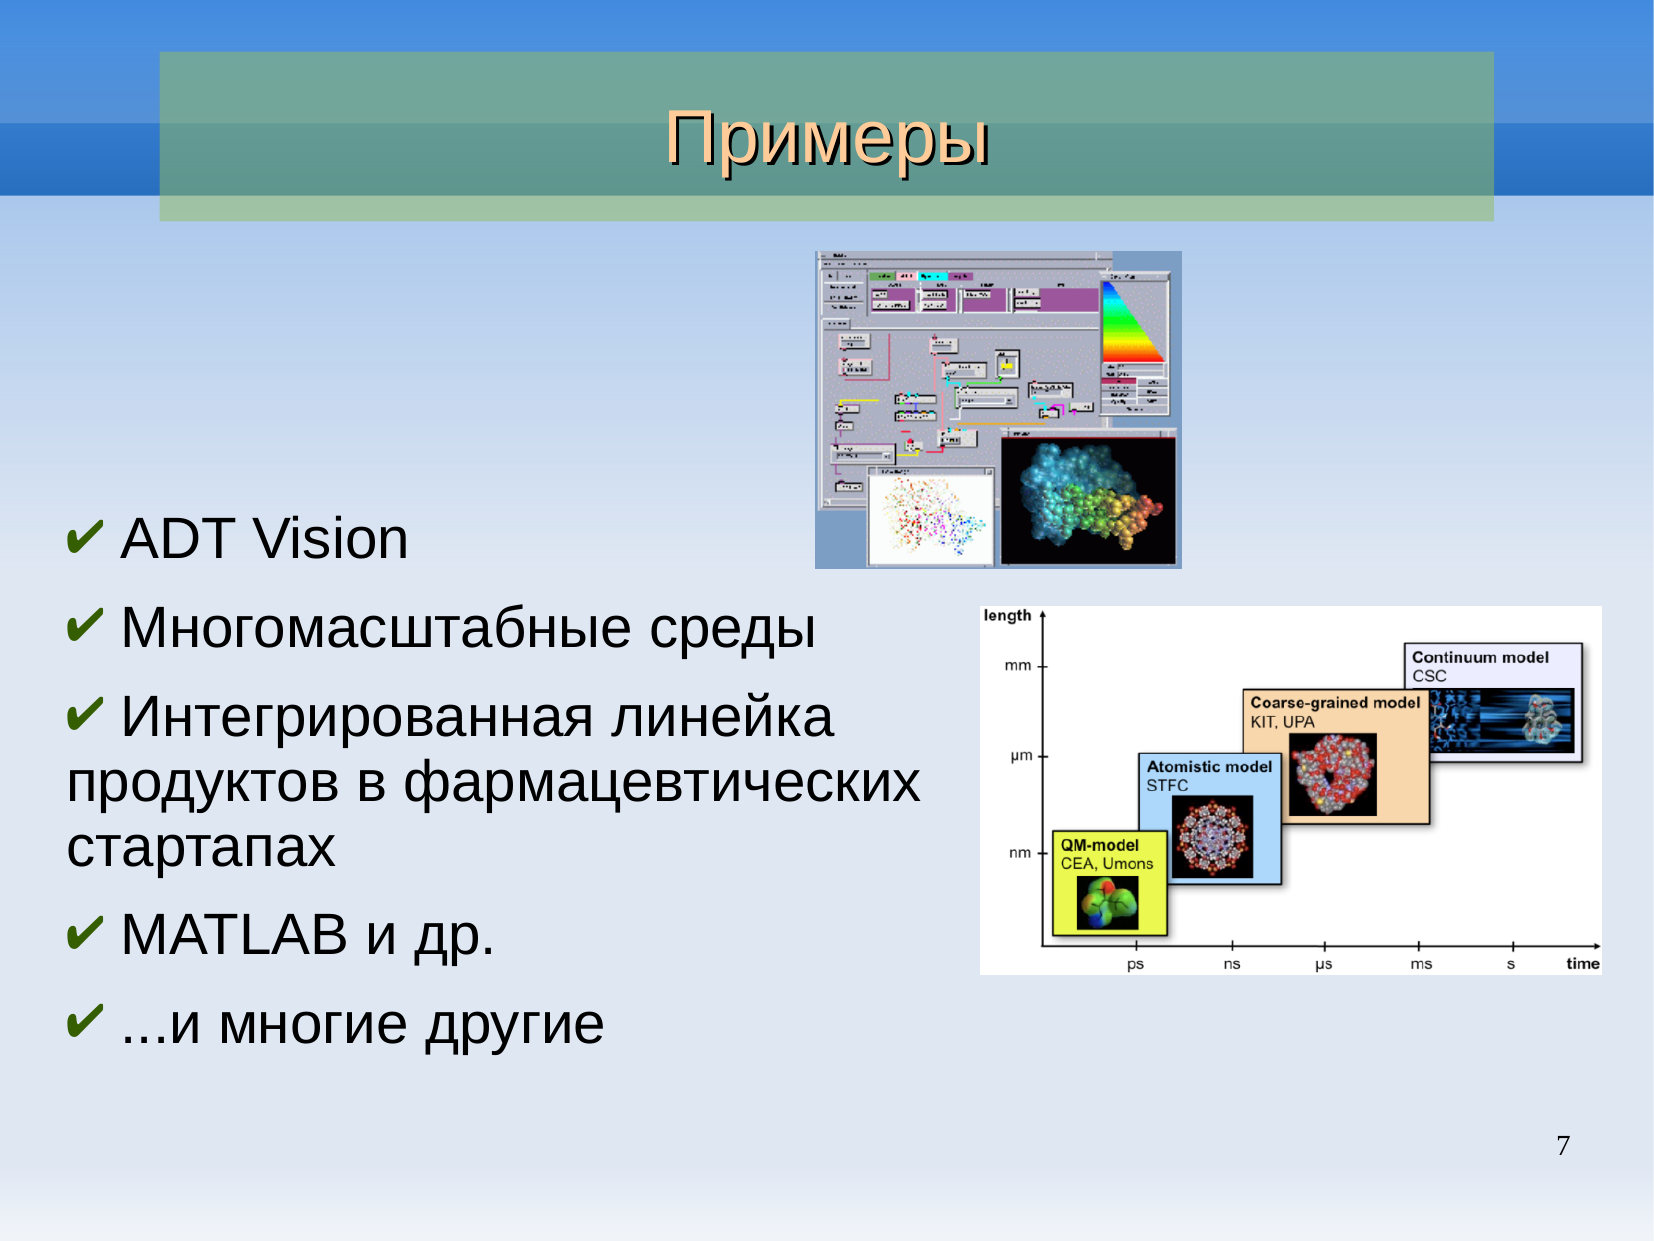

# Примеры
 ADT Vision
 Многомасштабные среды
 Интегрированная линейка продуктов в фармацевтических стартапах
 MATLAB и др.
 ...и многие другие
7